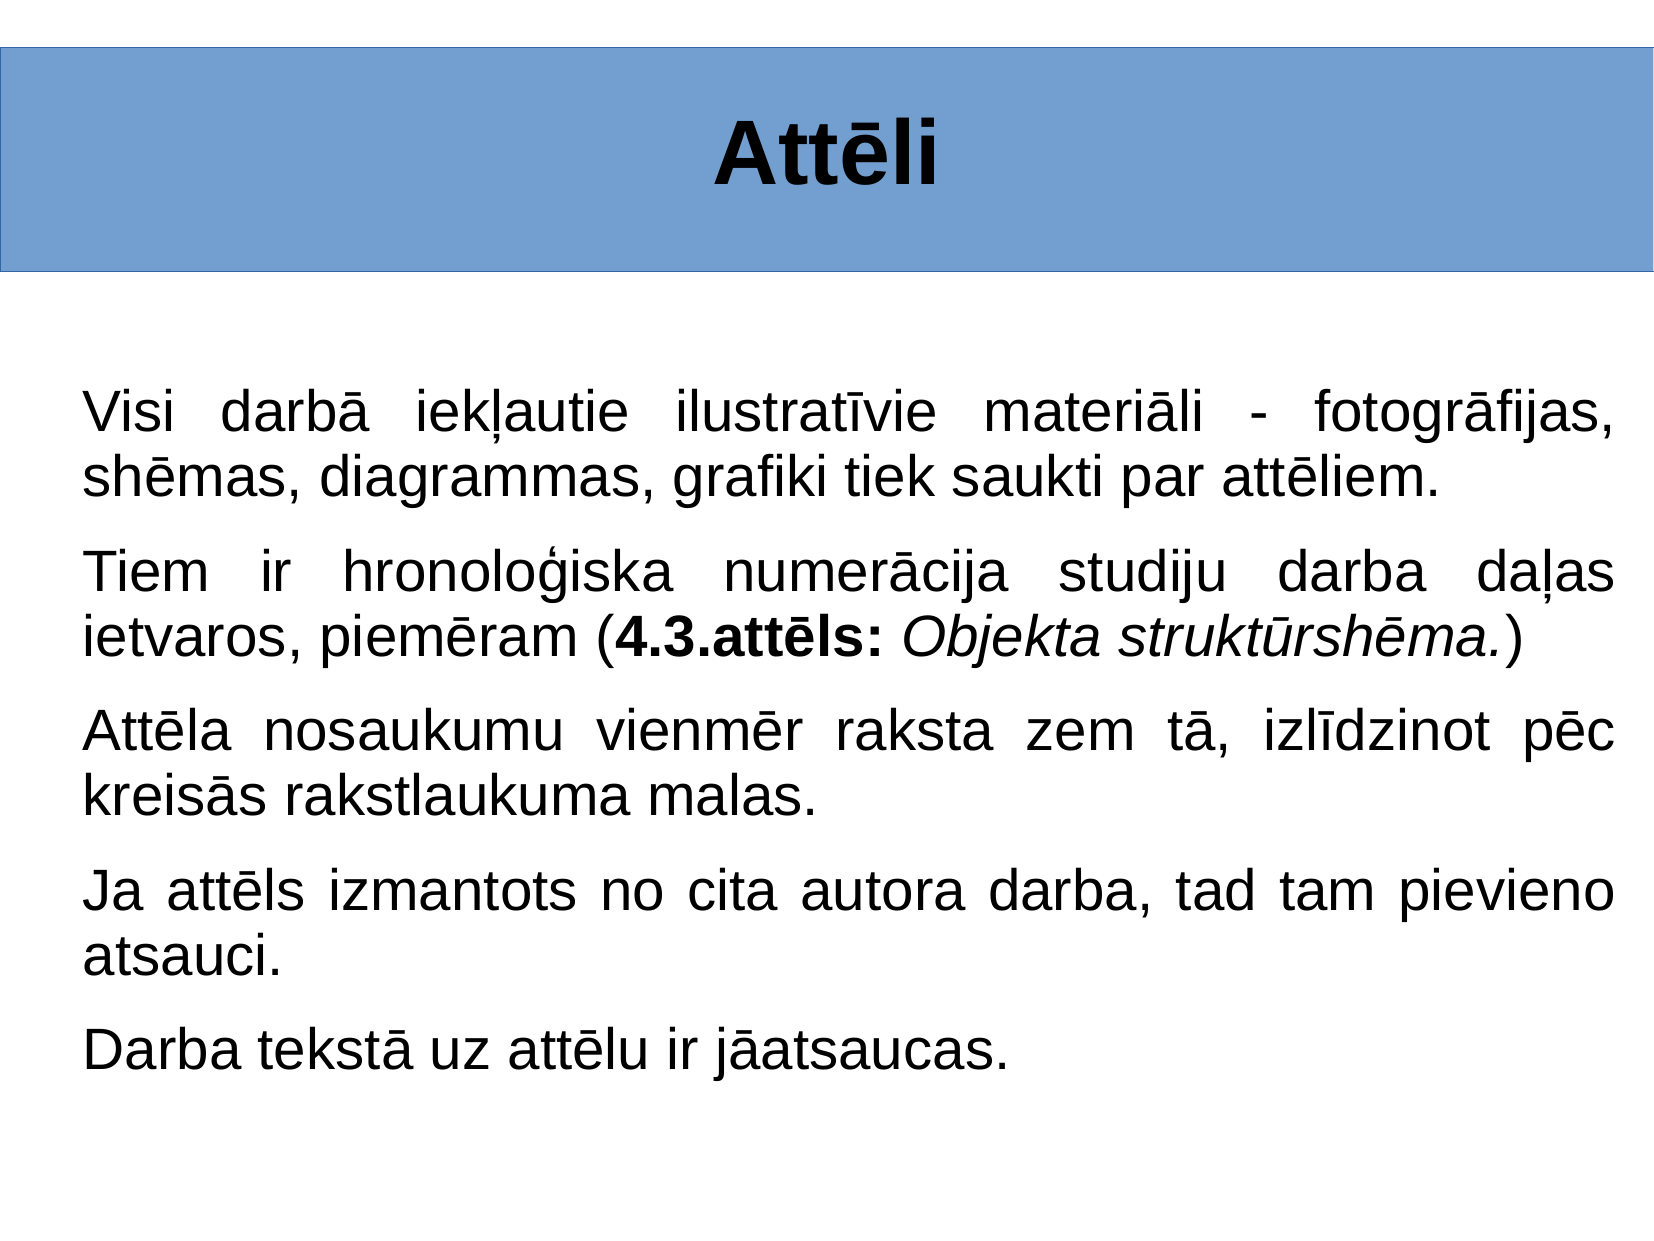

# Attēli
Visi darbā iekļautie ilustratīvie materiāli - fotogrāfijas, shēmas, diagrammas, grafiki tiek saukti par attēliem.
Tiem ir hronoloģiska numerācija studiju darba daļas ietvaros, piemēram (4.3.attēls: Objekta struktūrshēma.)
Attēla nosaukumu vienmēr raksta zem tā, izlīdzinot pēc kreisās rakstlaukuma malas.
Ja attēls izmantots no cita autora darba, tad tam pievieno atsauci.
Darba tekstā uz attēlu ir jāatsaucas.